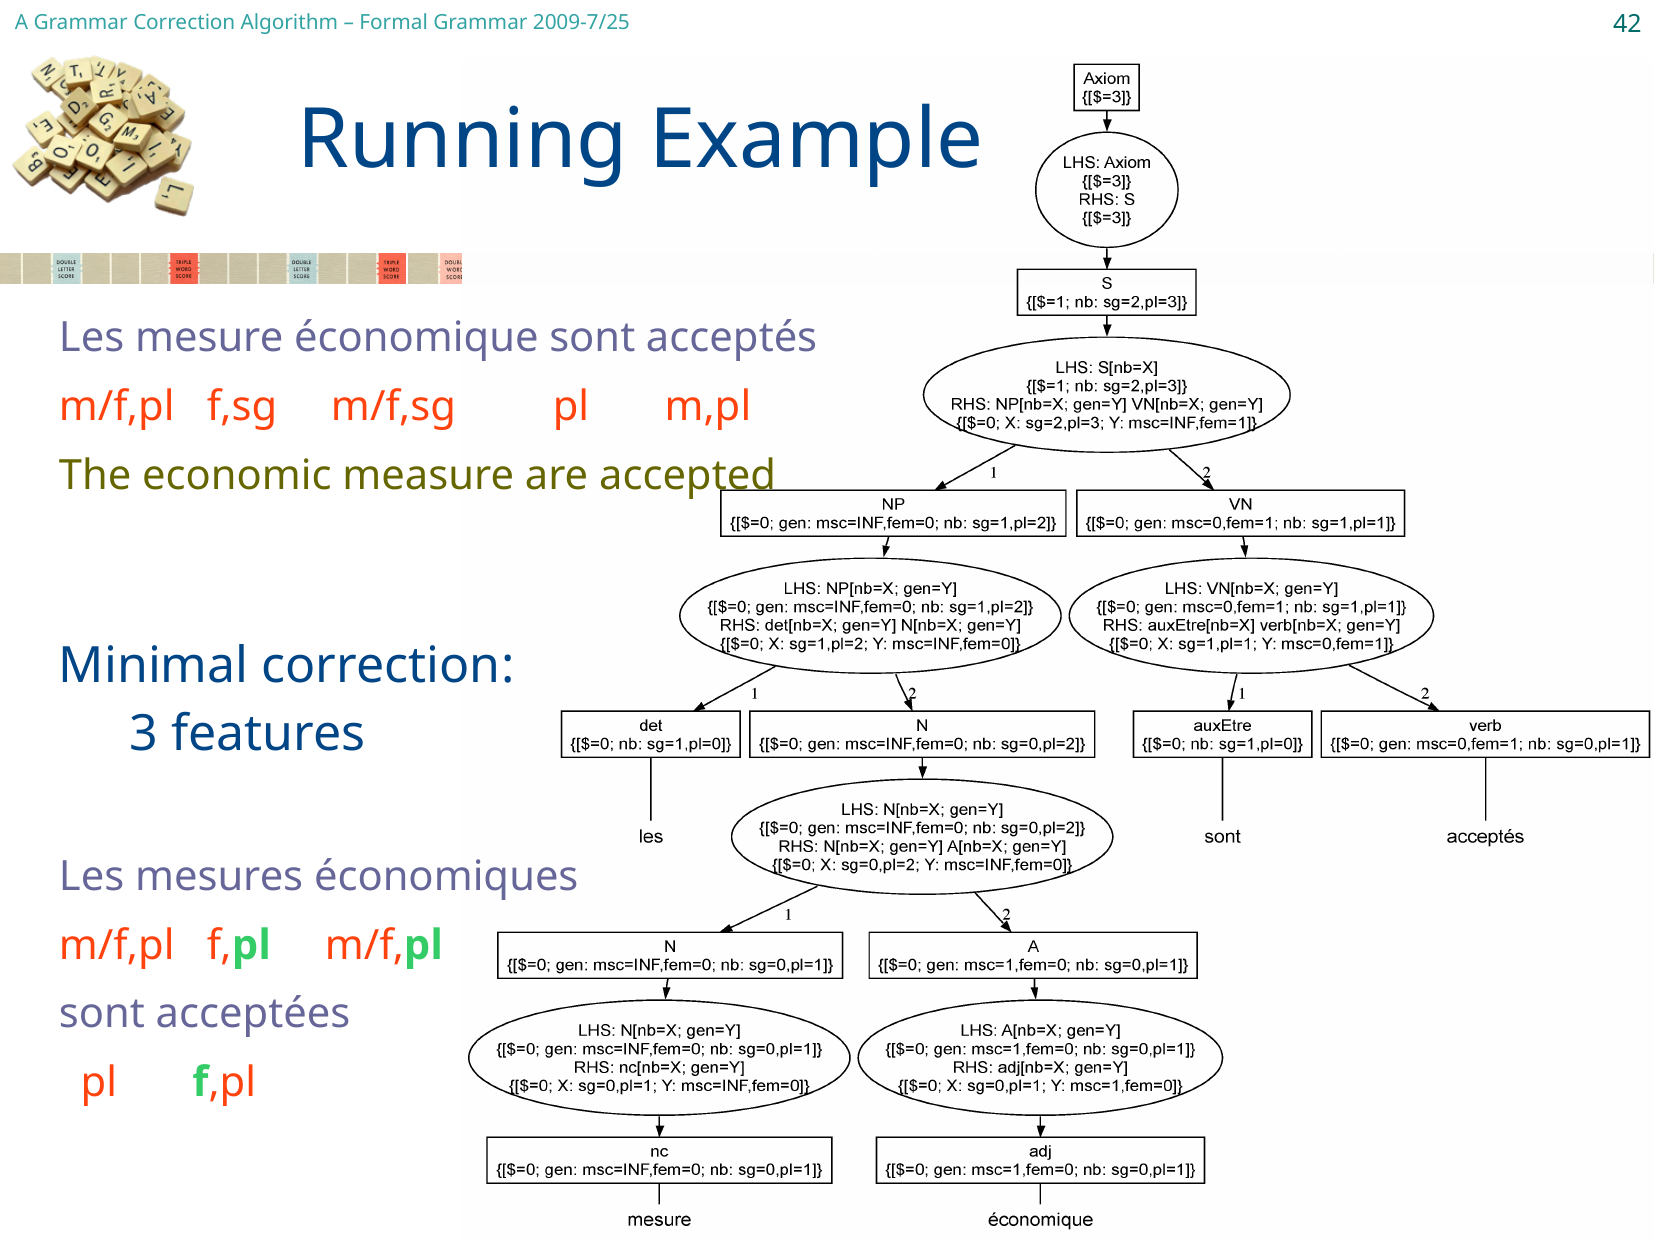

42
# Running Example
Les mesure économique sont acceptés
m/f,pl f,sg m/f,sg pl m,pl
The economic measure are accepted
Minimal correction:
3 features
Les mesures économiques
m/f,pl f,pl m/f,pl
sont acceptées
 pl f,pl